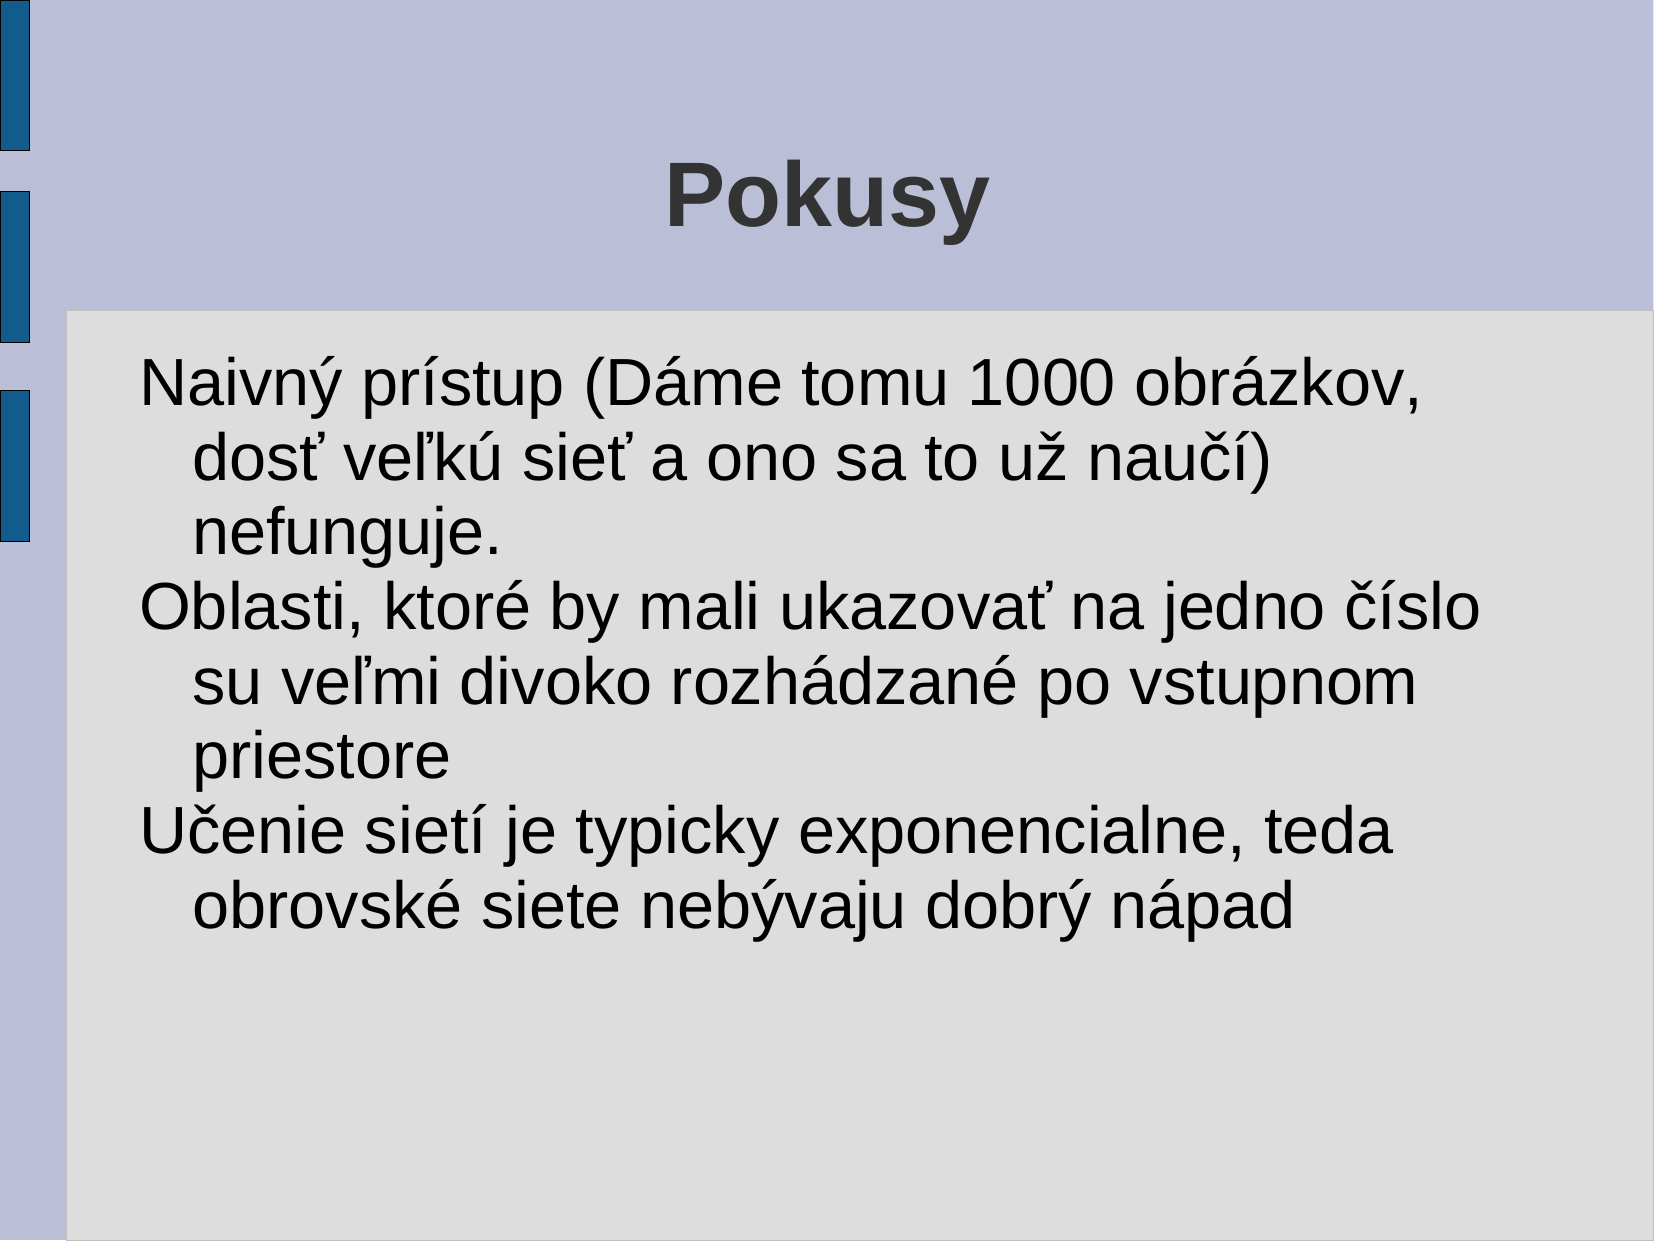

# Pokusy
Naivný prístup (Dáme tomu 1000 obrázkov, dosť veľkú sieť a ono sa to už naučí) nefunguje.
Oblasti, ktoré by mali ukazovať na jedno číslo su veľmi divoko rozhádzané po vstupnom priestore
Učenie sietí je typicky exponencialne, teda obrovské siete nebývaju dobrý nápad